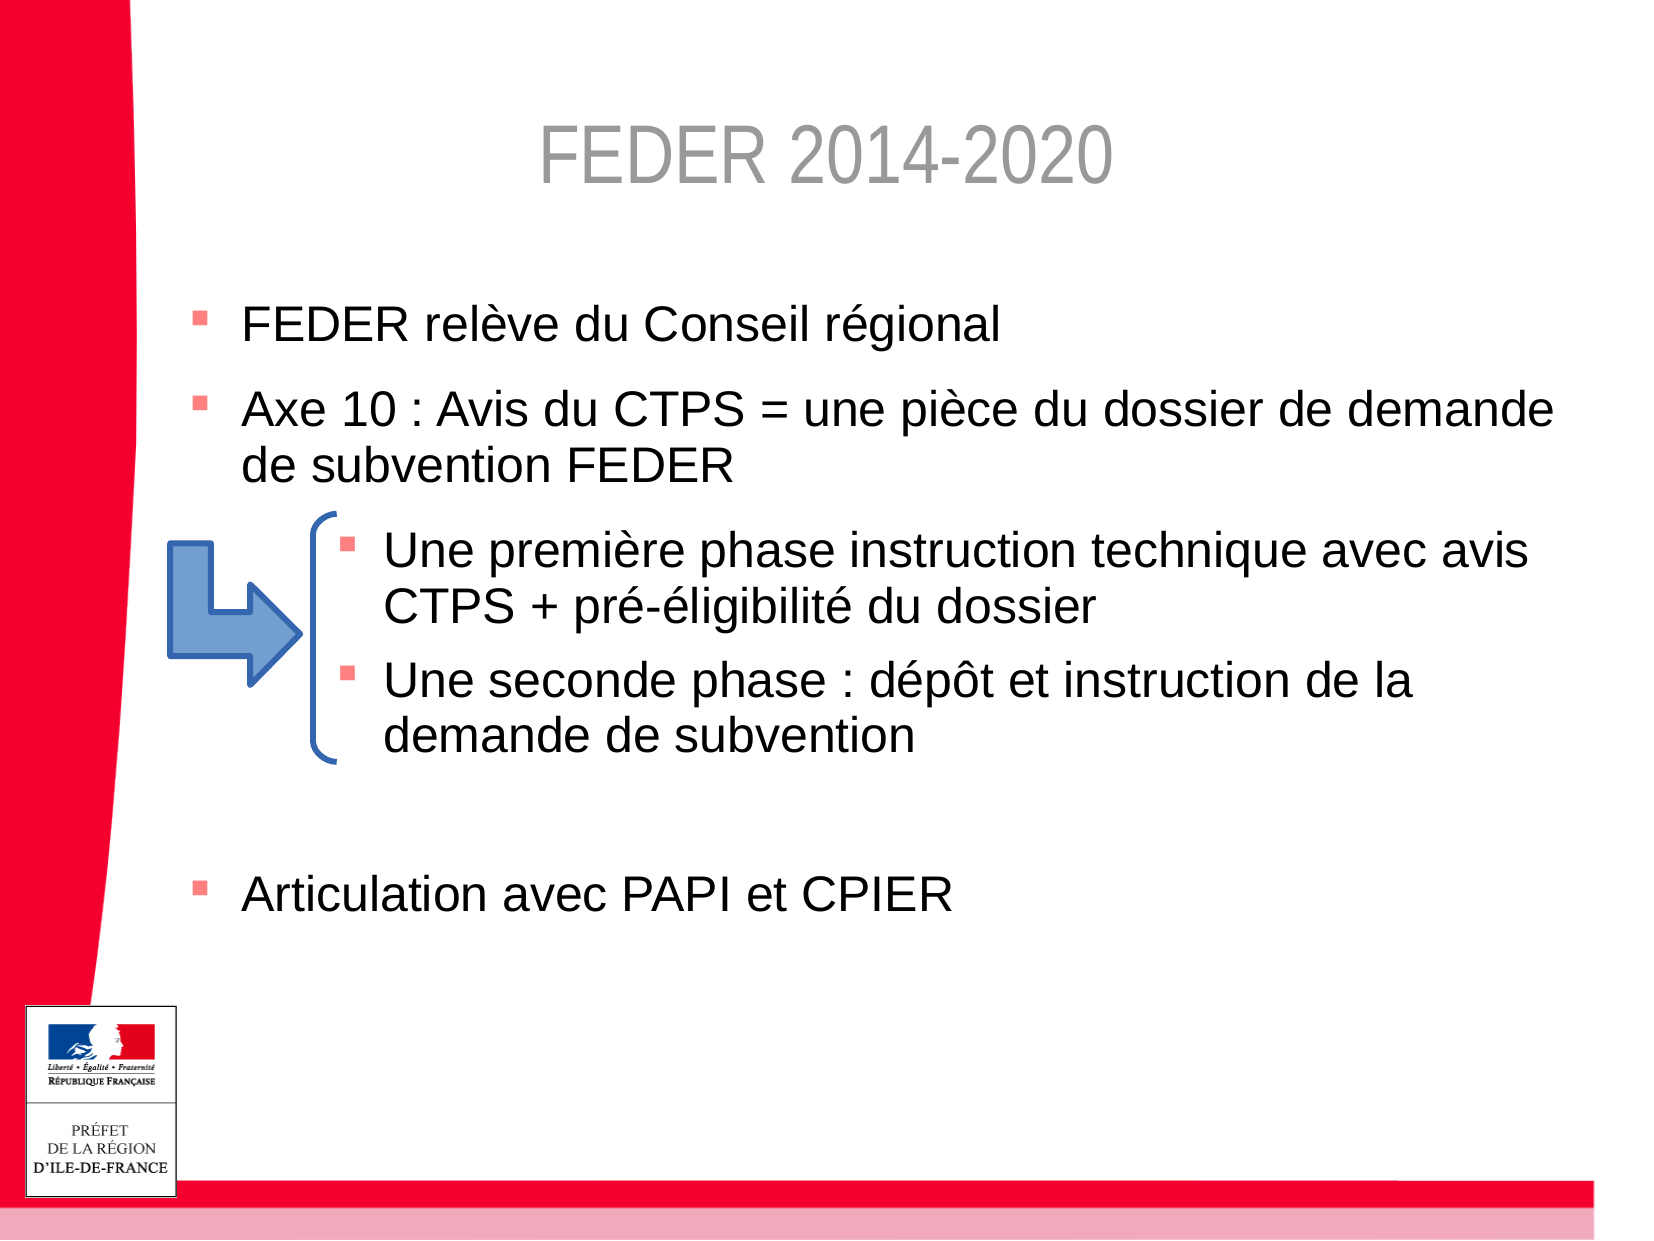

# FEDER 2014-2020
FEDER relève du Conseil régional
Axe 10 : Avis du CTPS = une pièce du dossier de demande de subvention FEDER
Une première phase instruction technique avec avis CTPS + pré-éligibilité du dossier
Une seconde phase : dépôt et instruction de la demande de subvention
Articulation avec PAPI et CPIER